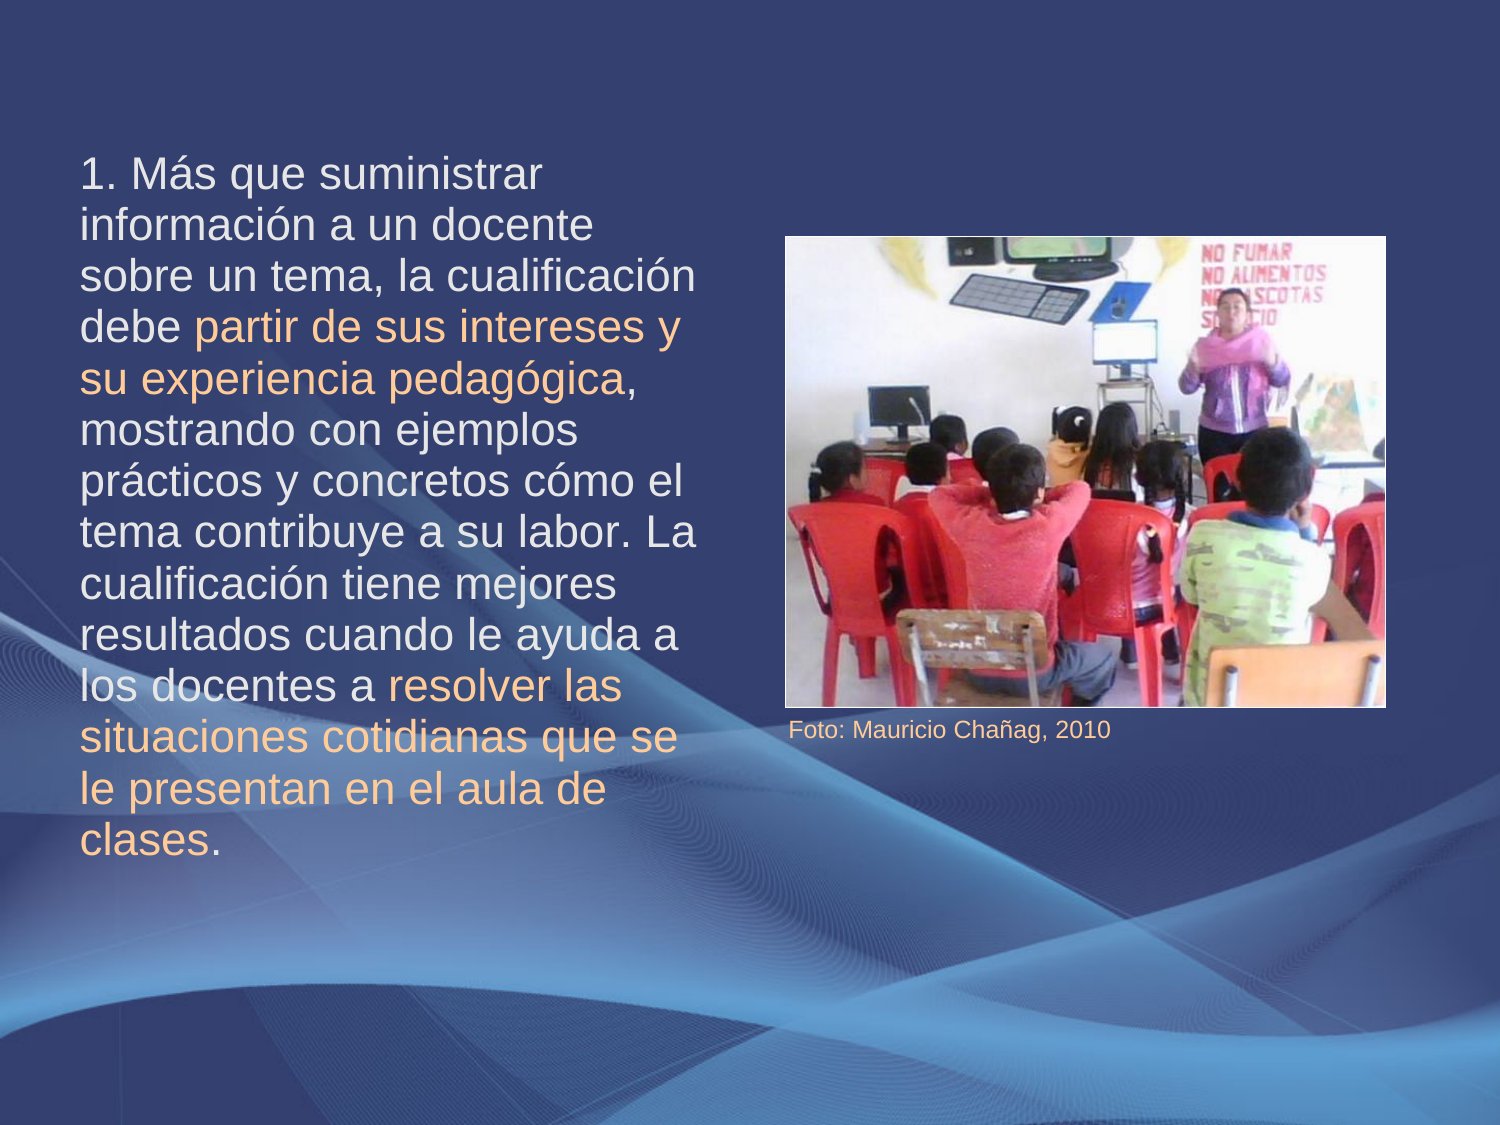

# 1. Más que suministrar información a un docente sobre un tema, la cualificación debe partir de sus intereses y su experiencia pedagógica, mostrando con ejemplos prácticos y concretos cómo el tema contribuye a su labor. La cualificación tiene mejores resultados cuando le ayuda a los docentes a resolver las situaciones cotidianas que se le presentan en el aula de clases.
Foto: Mauricio Chañag, 2010